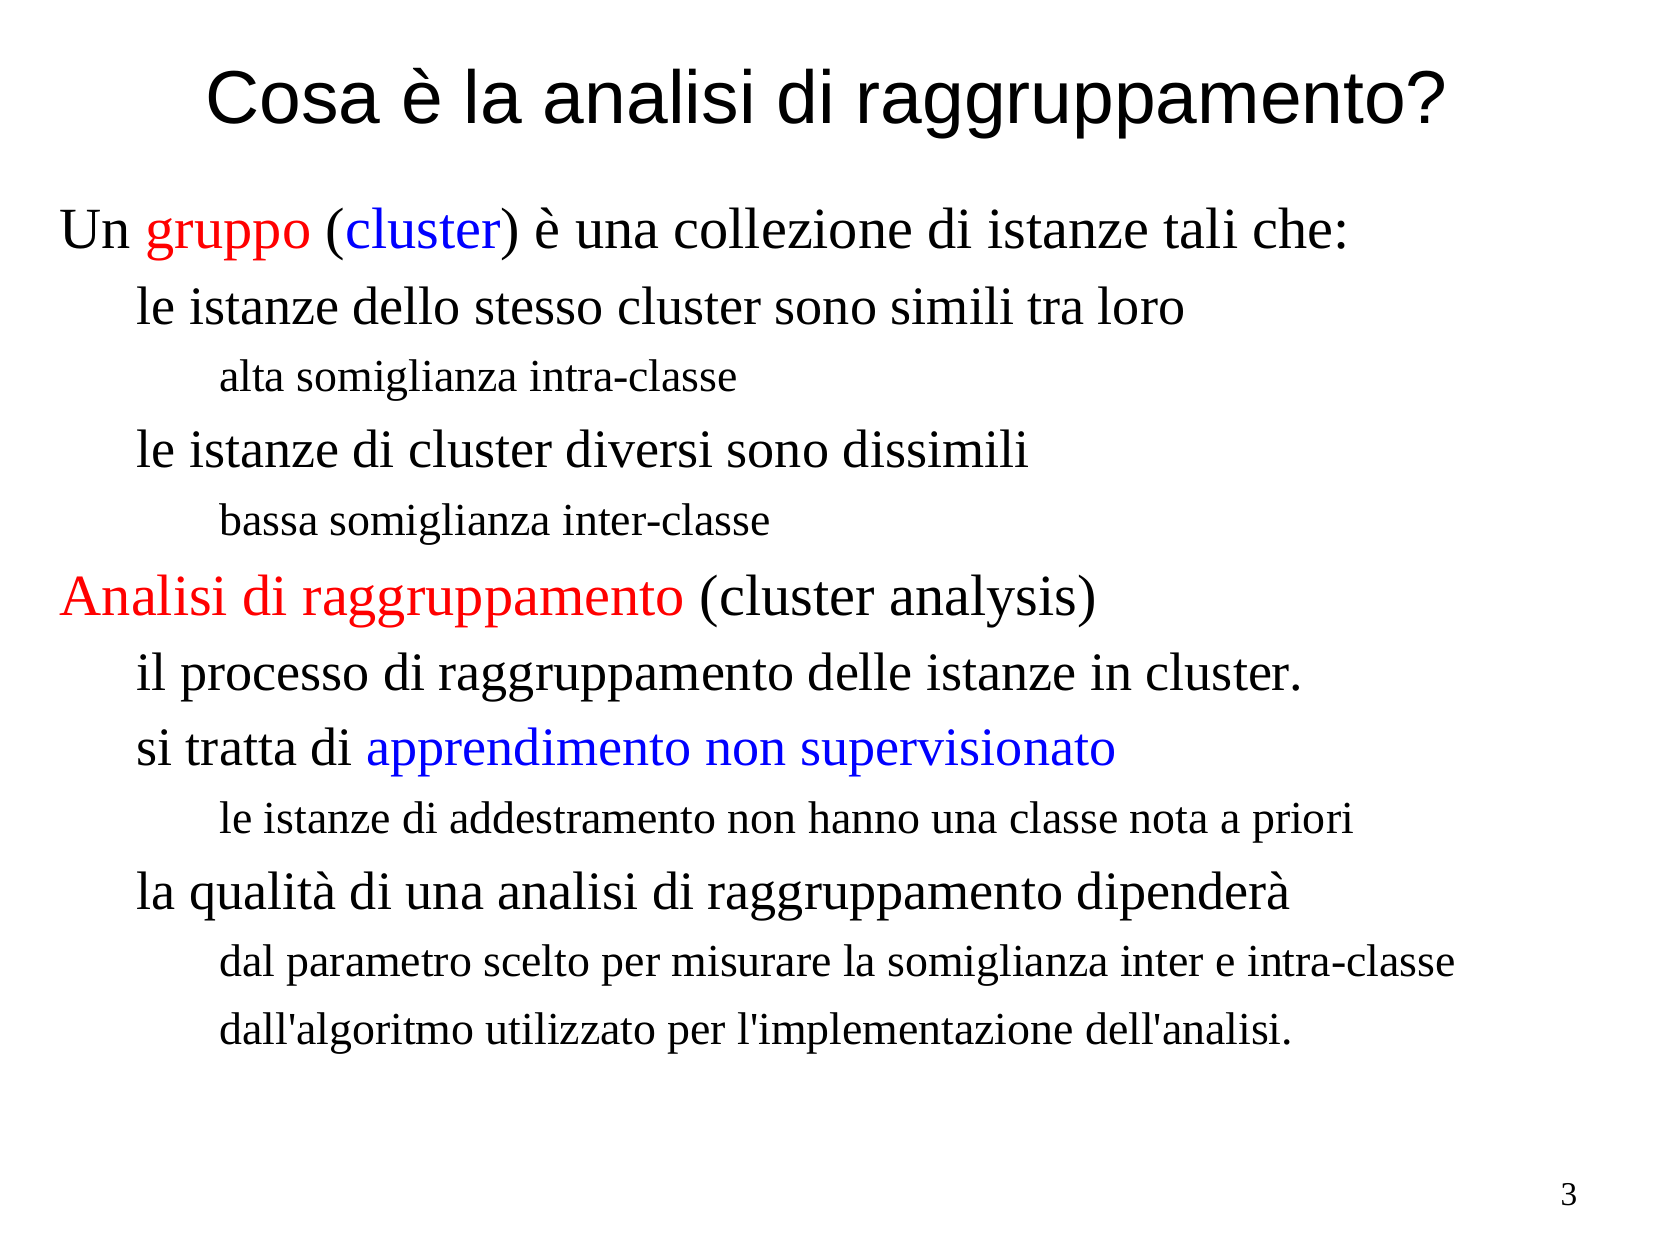

# Cosa è la analisi di raggruppamento?
Un gruppo (cluster) è una collezione di istanze tali che:
le istanze dello stesso cluster sono simili tra loro
alta somiglianza intra-classe
le istanze di cluster diversi sono dissimili
bassa somiglianza inter-classe
Analisi di raggruppamento (cluster analysis)
il processo di raggruppamento delle istanze in cluster.
si tratta di apprendimento non supervisionato
le istanze di addestramento non hanno una classe nota a priori
la qualità di una analisi di raggruppamento dipenderà
dal parametro scelto per misurare la somiglianza inter e intra-classe
dall'algoritmo utilizzato per l'implementazione dell'analisi.